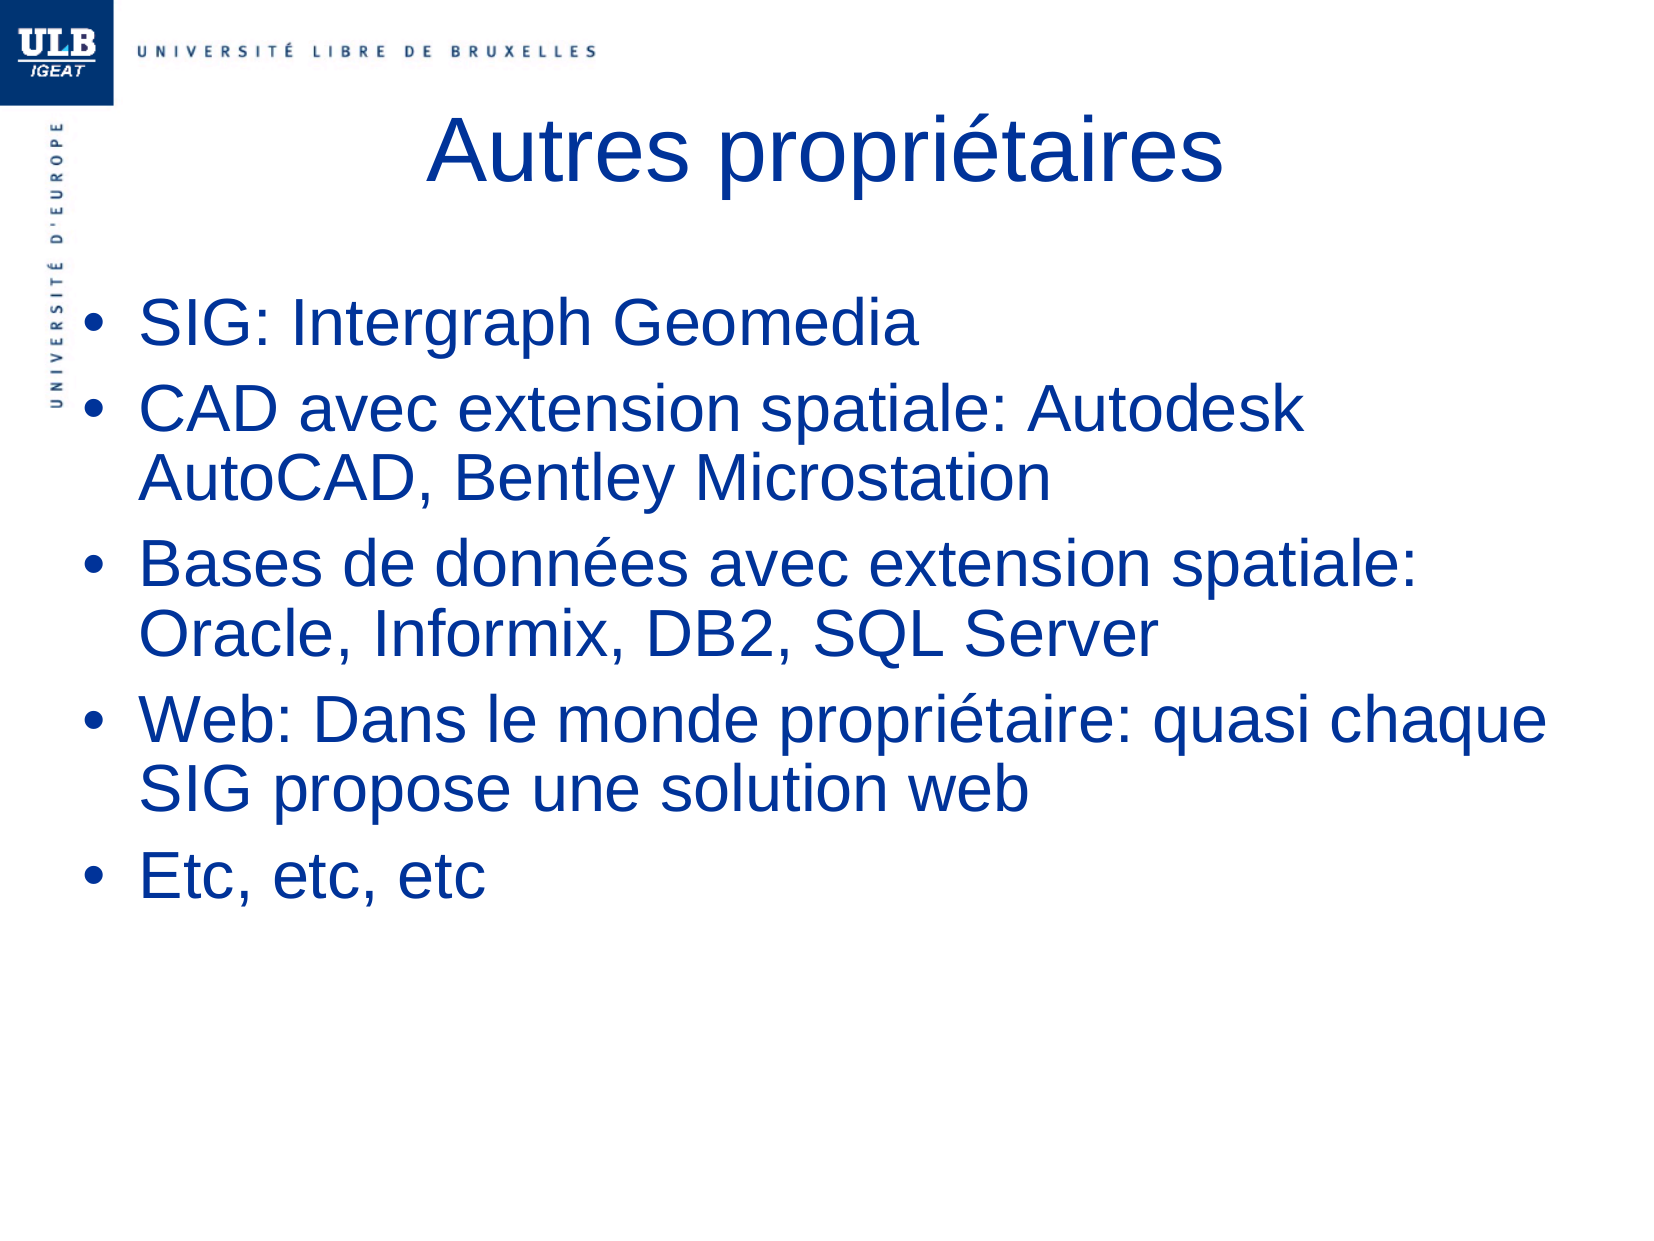

# Autres propriétaires
SIG: Intergraph Geomedia
CAD avec extension spatiale: Autodesk AutoCAD, Bentley Microstation
Bases de données avec extension spatiale: Oracle, Informix, DB2, SQL Server
Web: Dans le monde propriétaire: quasi chaque SIG propose une solution web
Etc, etc, etc